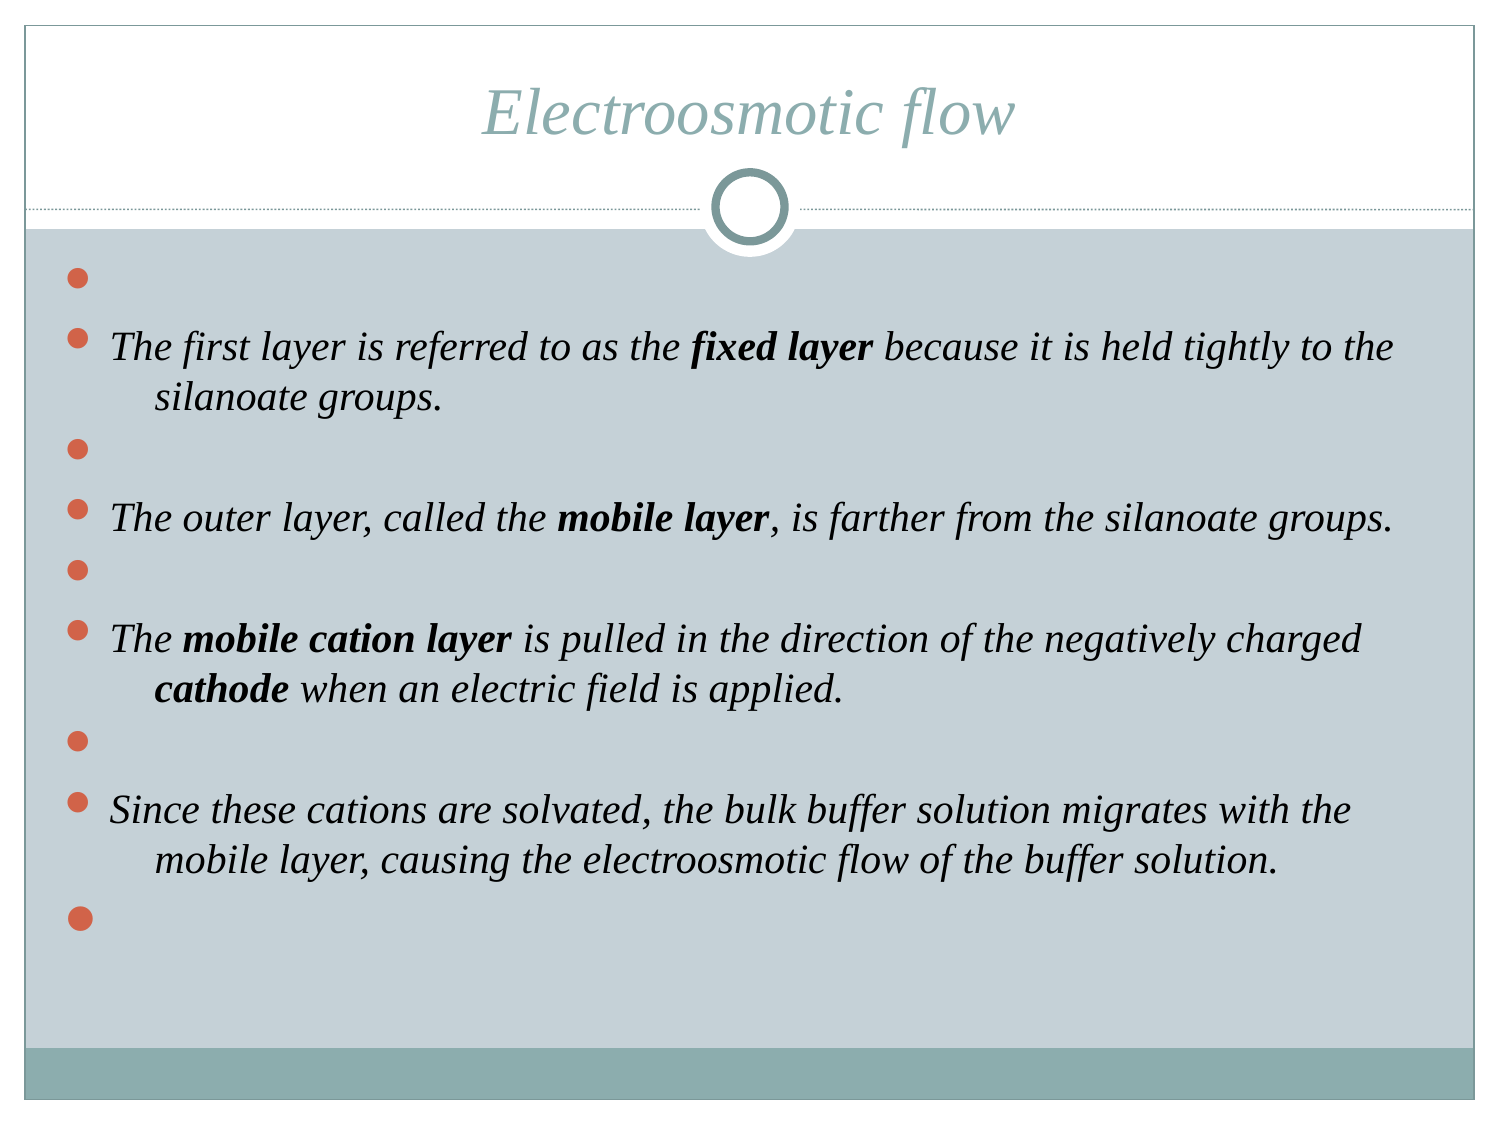

Electroosmotic flow
# The first layer is referred to as the fixed layer because it is held tightly to the silanoate groups.
The outer layer, called the mobile layer, is farther from the silanoate groups.
The mobile cation layer is pulled in the direction of the negatively charged cathode when an electric field is applied.
Since these cations are solvated, the bulk buffer solution migrates with the mobile layer, causing the electroosmotic flow of the buffer solution.